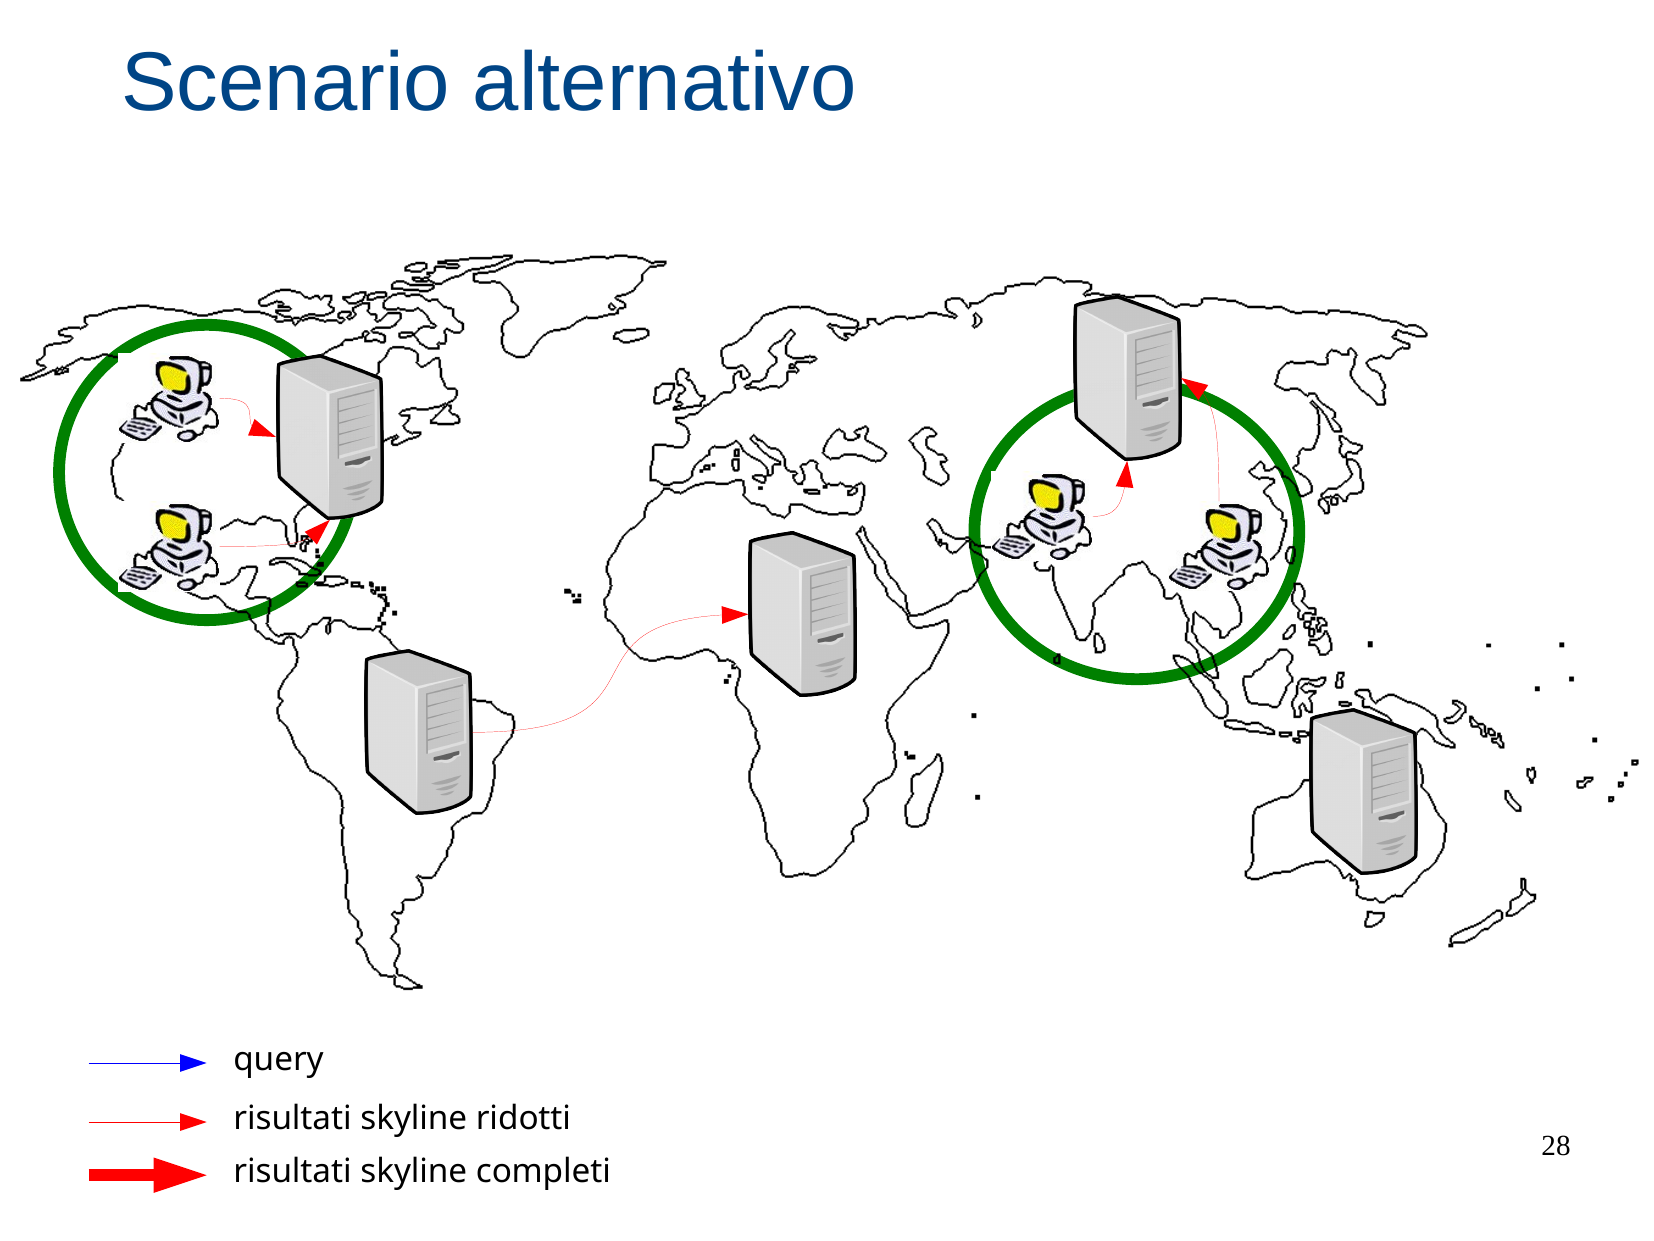

# Scenario alternativo
query
risultati skyline ridotti
28
risultati skyline completi